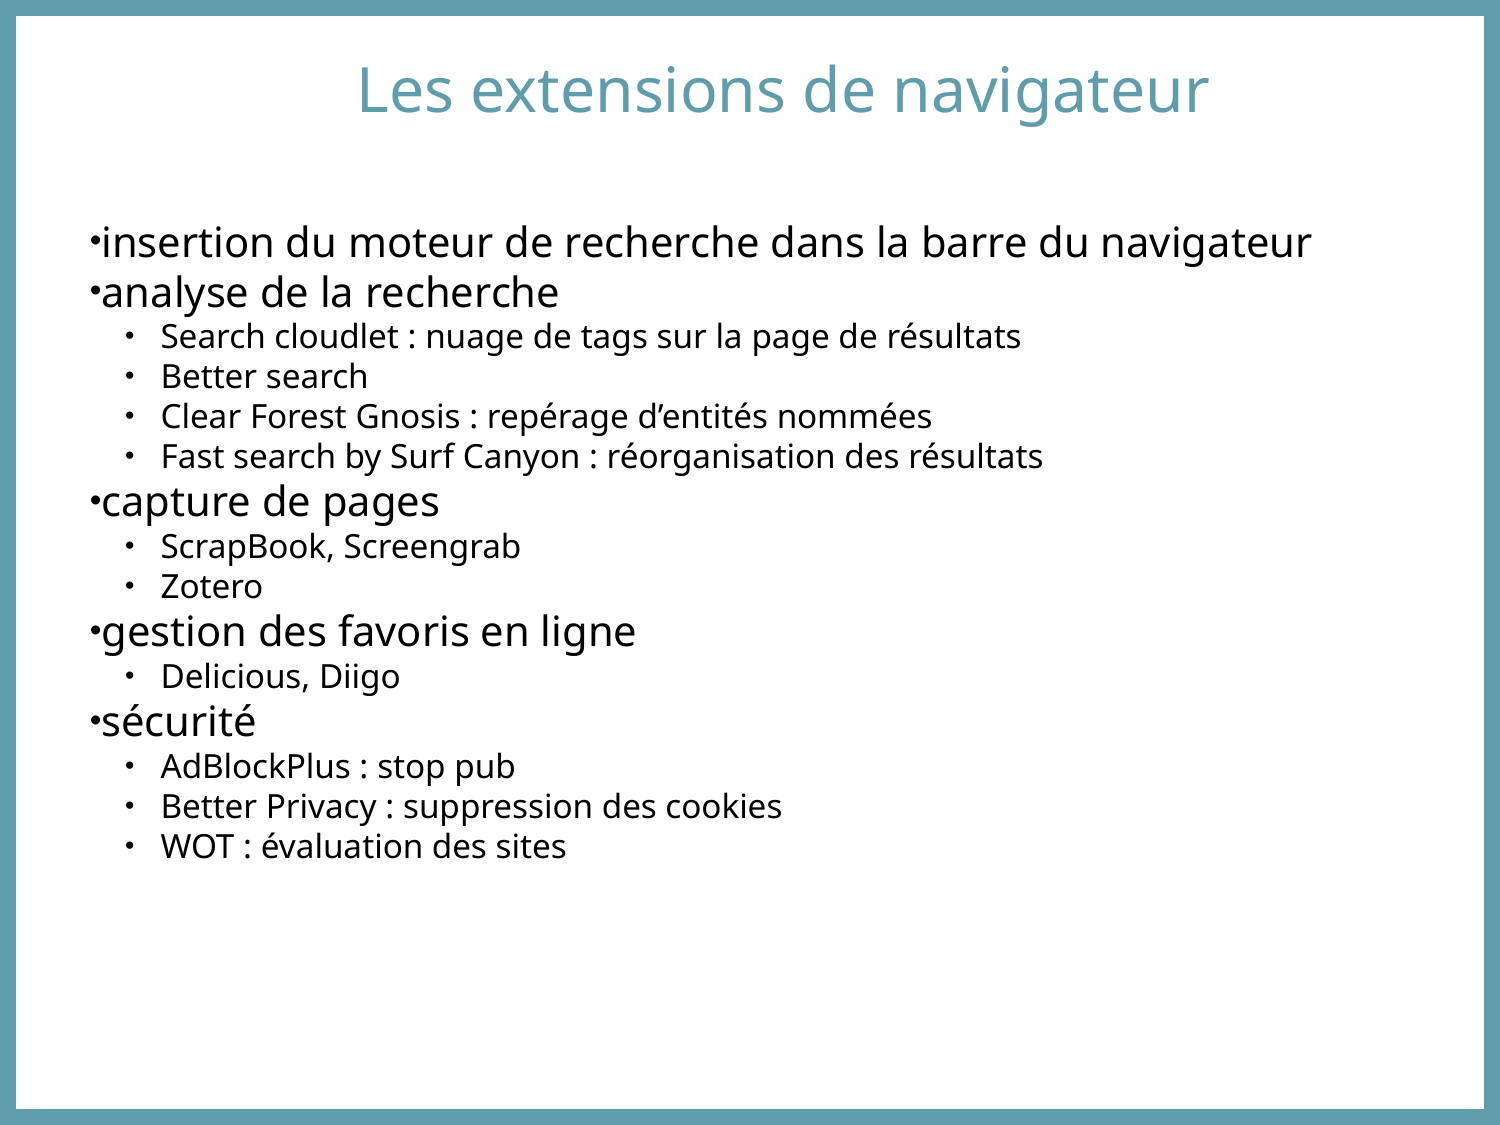

Les extensions de navigateur
insertion du moteur de recherche dans la barre du navigateur
analyse de la recherche
Search cloudlet : nuage de tags sur la page de résultats
Better search
Clear Forest Gnosis : repérage d’entités nommées
Fast search by Surf Canyon : réorganisation des résultats
capture de pages
ScrapBook, Screengrab
Zotero
gestion des favoris en ligne
Delicious, Diigo
sécurité
AdBlockPlus : stop pub
Better Privacy : suppression des cookies
WOT : évaluation des sites